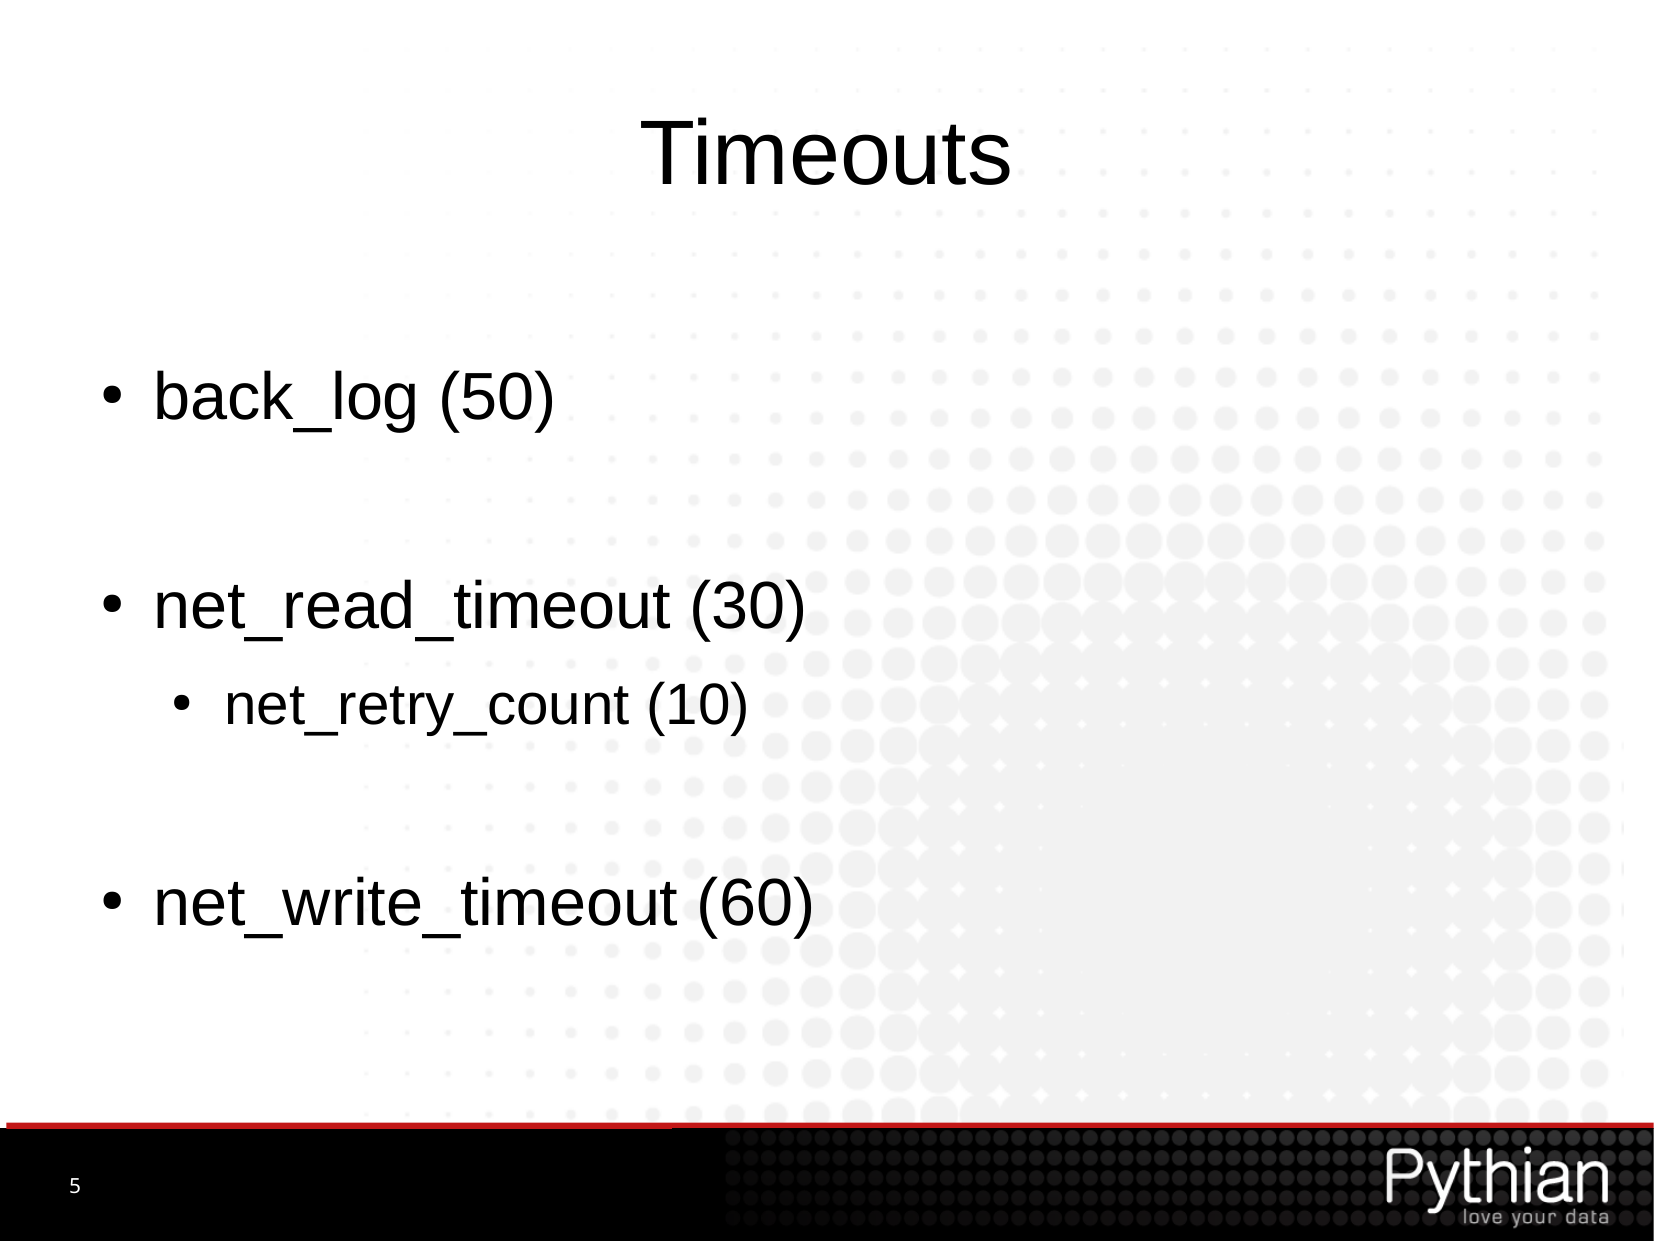

# Timeouts
back_log (50)
net_read_timeout (30)
net_retry_count (10)
net_write_timeout (60)